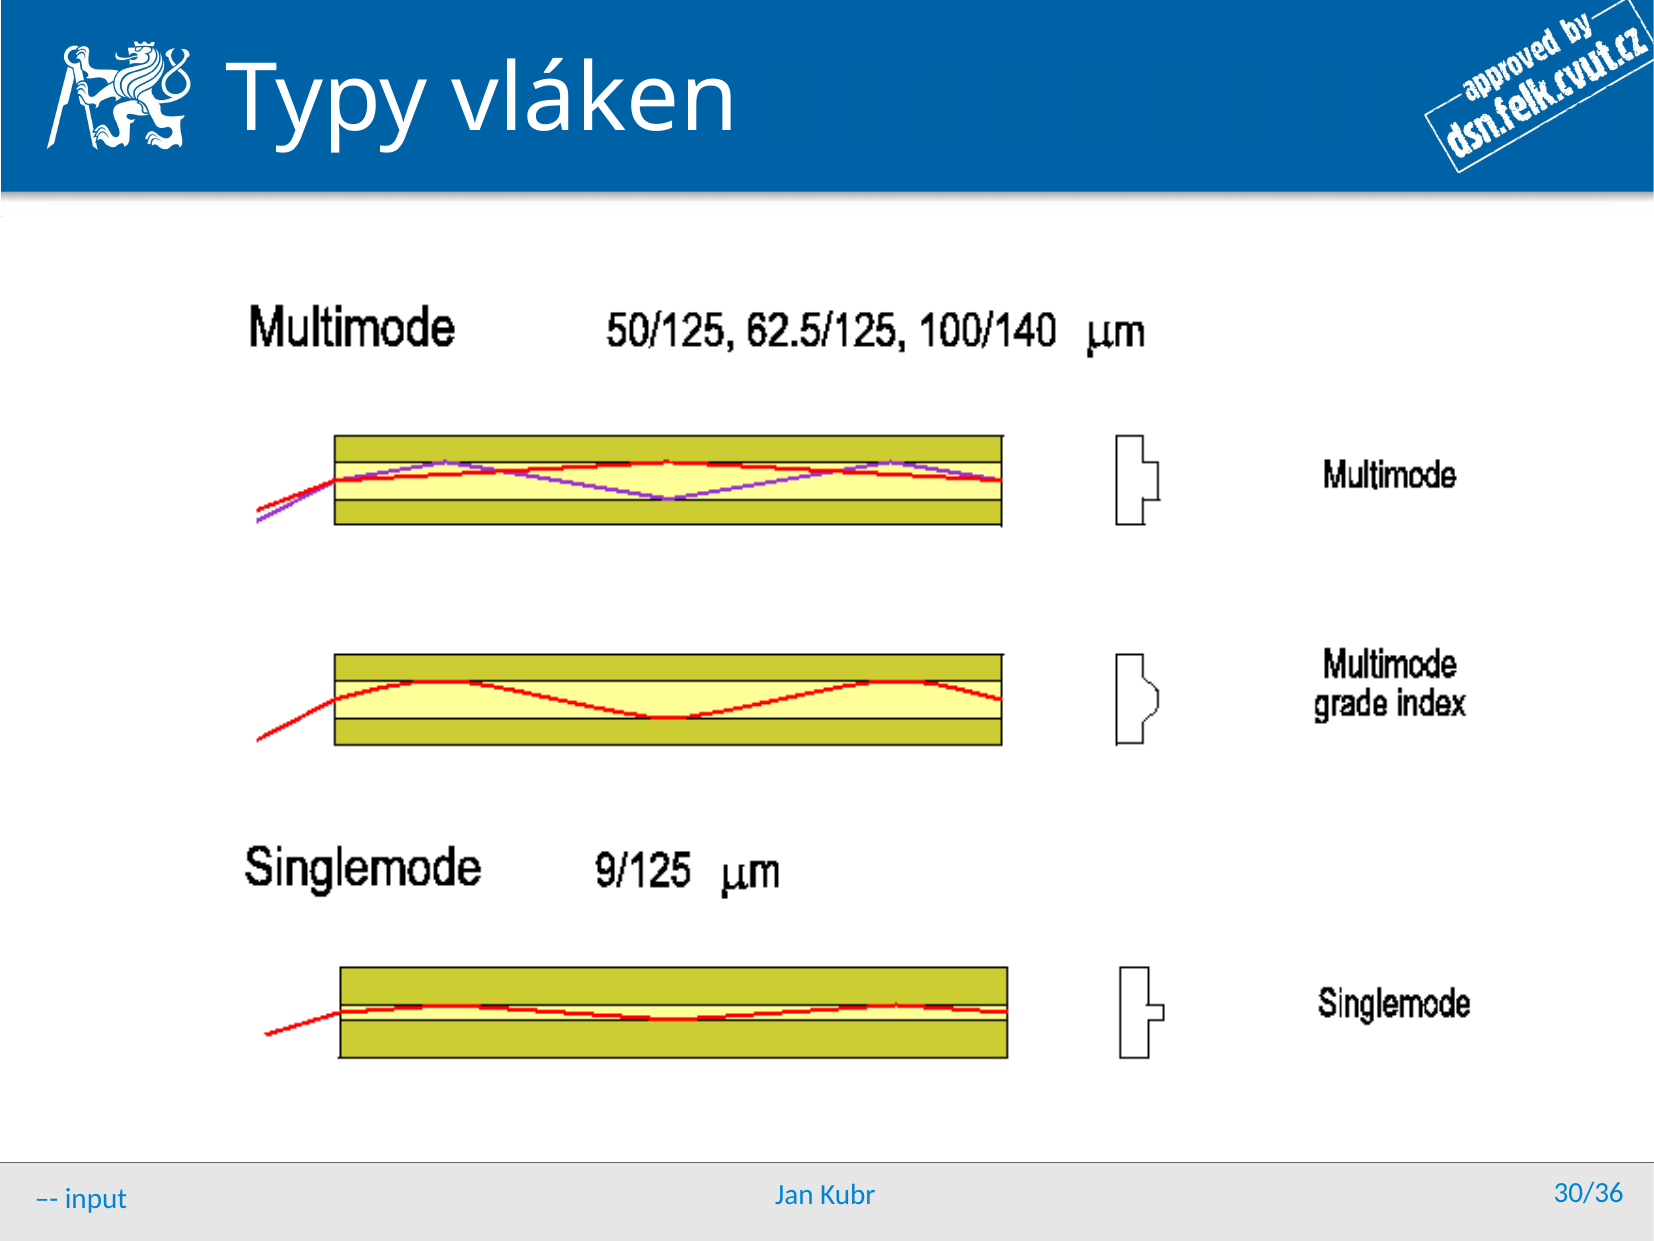

# Typy vláken
30
Jan Kubr
02/2006